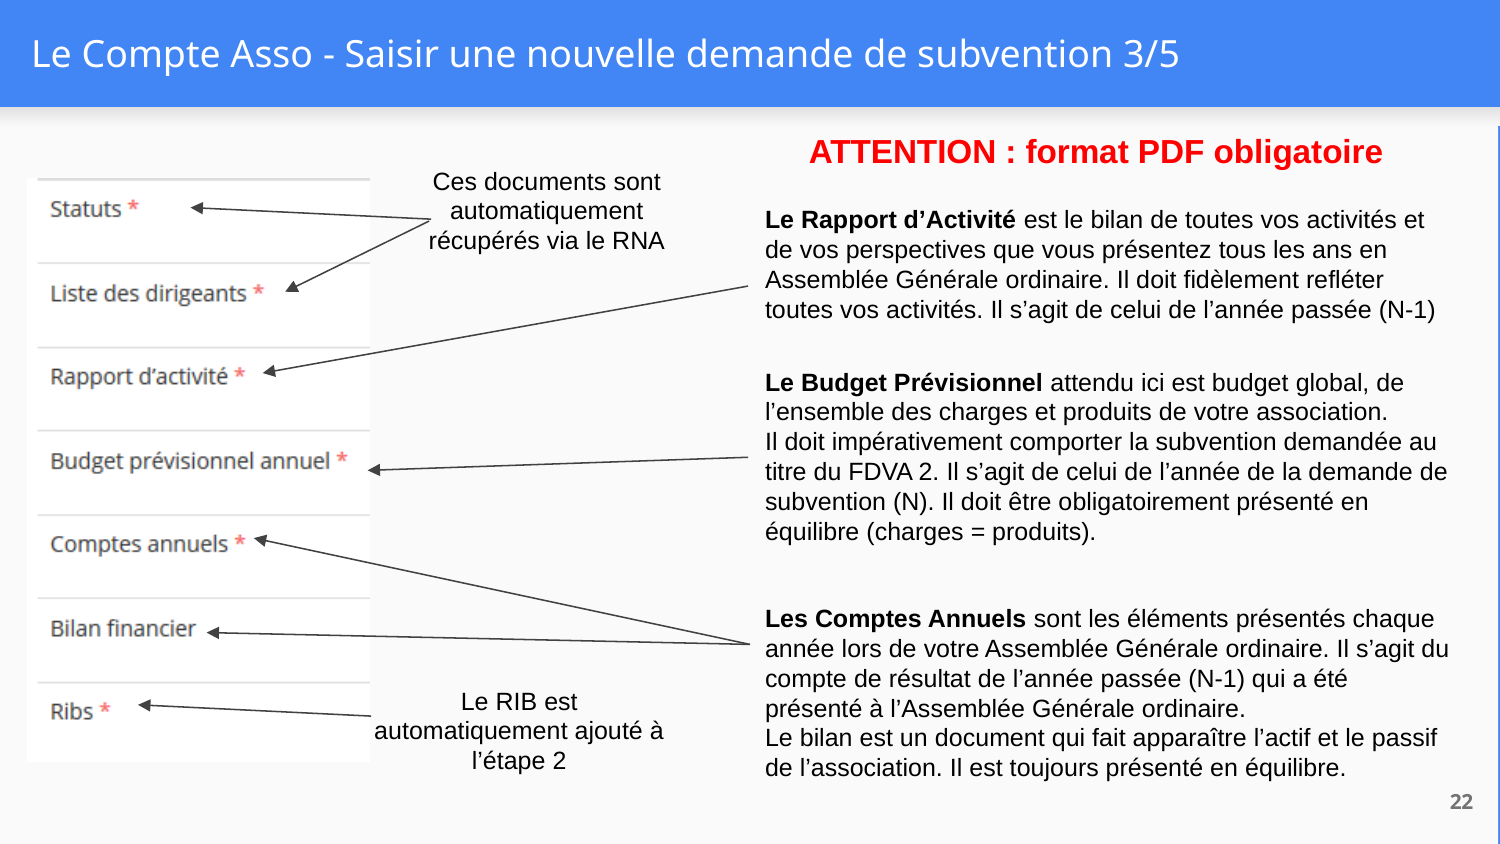

# Le Compte Asso - Saisir une nouvelle demande de subvention 3/5
ATTENTION : format PDF obligatoire
Ces documents sont automatiquement récupérés via le RNA
Le Rapport d’Activité est le bilan de toutes vos activités et de vos perspectives que vous présentez tous les ans en Assemblée Générale ordinaire. Il doit fidèlement refléter toutes vos activités. Il s’agit de celui de l’année passée (N-1)
Le Budget Prévisionnel attendu ici est budget global, de l’ensemble des charges et produits de votre association.
Il doit impérativement comporter la subvention demandée au titre du FDVA 2. Il s’agit de celui de l’année de la demande de subvention (N). Il doit être obligatoirement présenté en équilibre (charges = produits).
Les Comptes Annuels sont les éléments présentés chaque année lors de votre Assemblée Générale ordinaire. Il s’agit du compte de résultat de l’année passée (N-1) qui a été présenté à l’Assemblée Générale ordinaire.
Le bilan est un document qui fait apparaître l’actif et le passif de l’association. Il est toujours présenté en équilibre.
Le RIB est automatiquement ajouté à l’étape 2